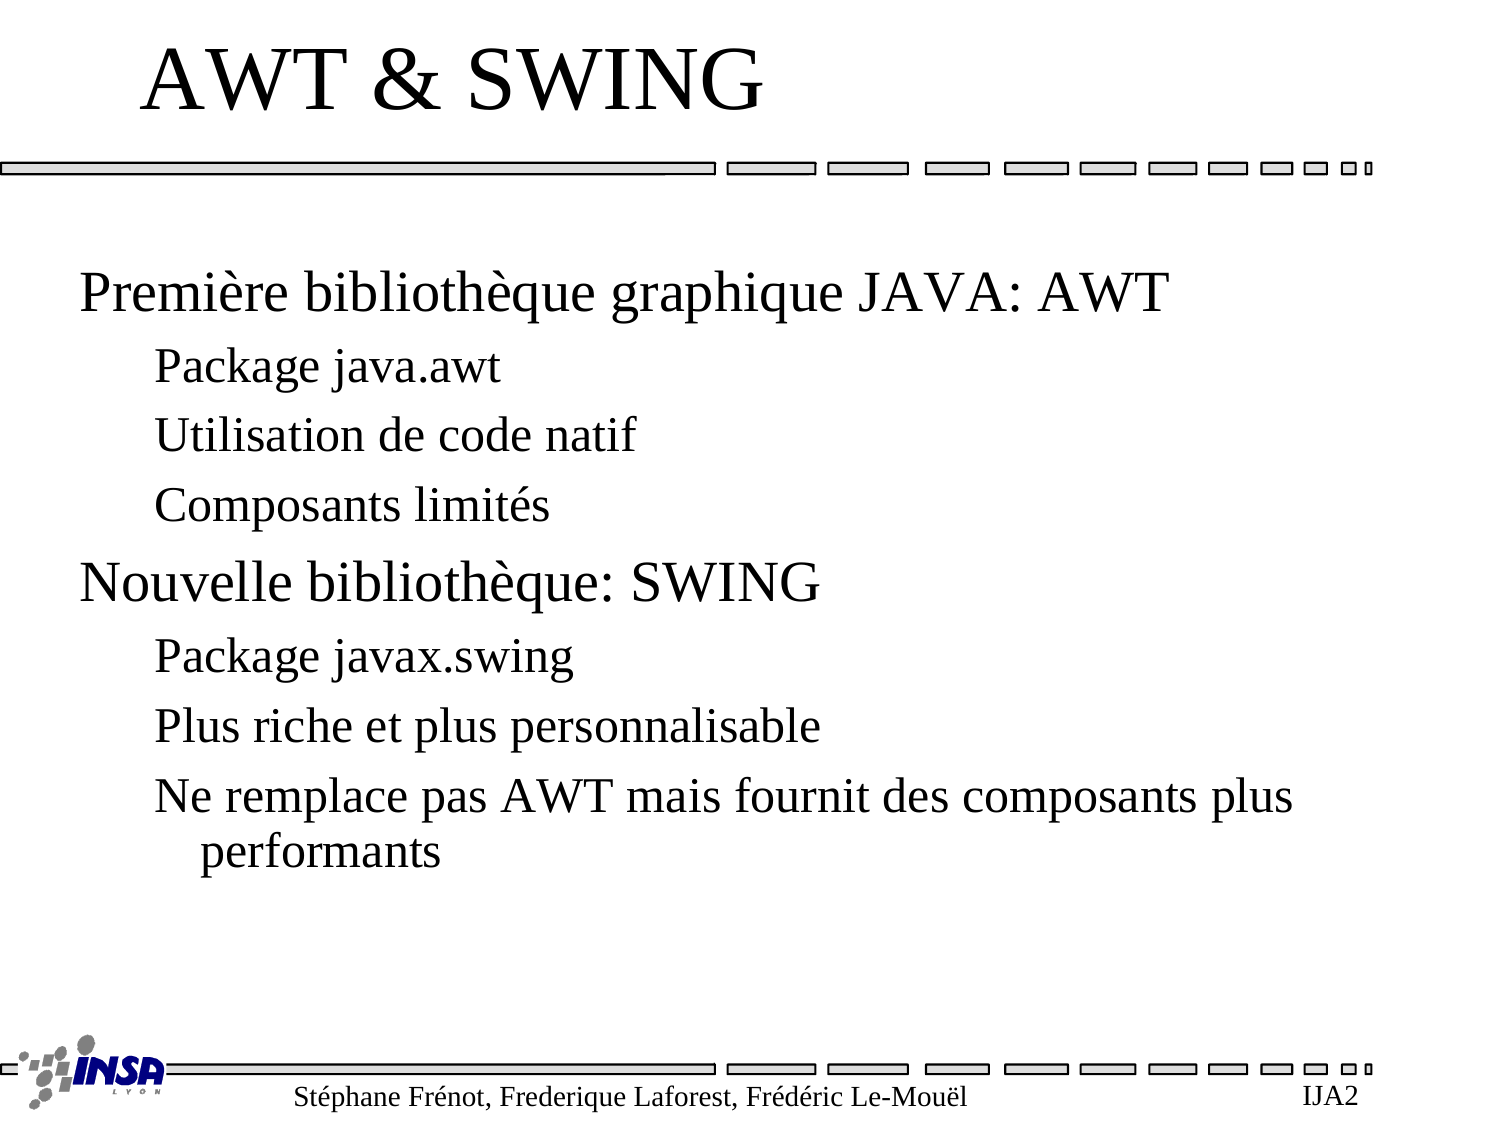

# AWT & SWING
Première bibliothèque graphique JAVA: AWT
Package java.awt
Utilisation de code natif
Composants limités
Nouvelle bibliothèque: SWING
Package javax.swing
Plus riche et plus personnalisable
Ne remplace pas AWT mais fournit des composants plus performants